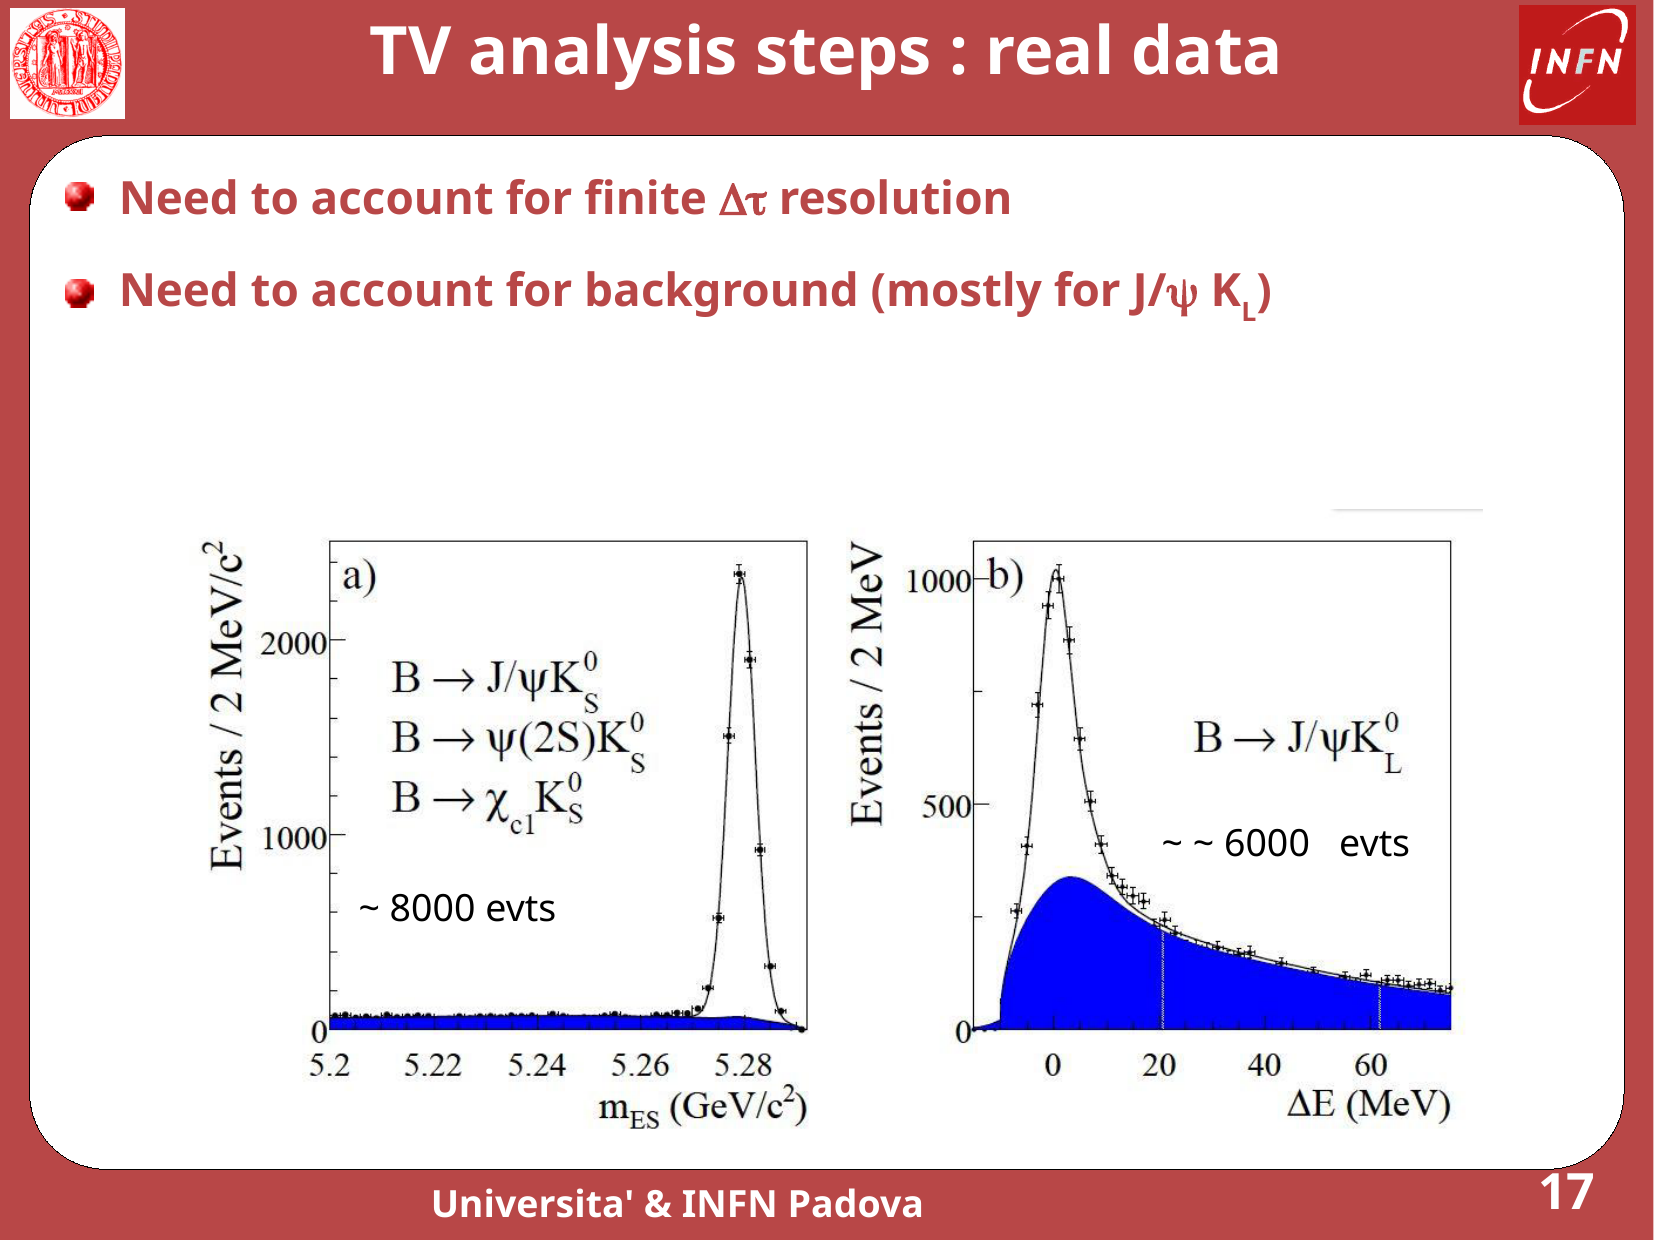

# TV analysis steps : real data
Need to account for finite Dt resolution
Need to account for background (mostly for J/y KL)
~ ~ 6000 evts
~ 8000 evts